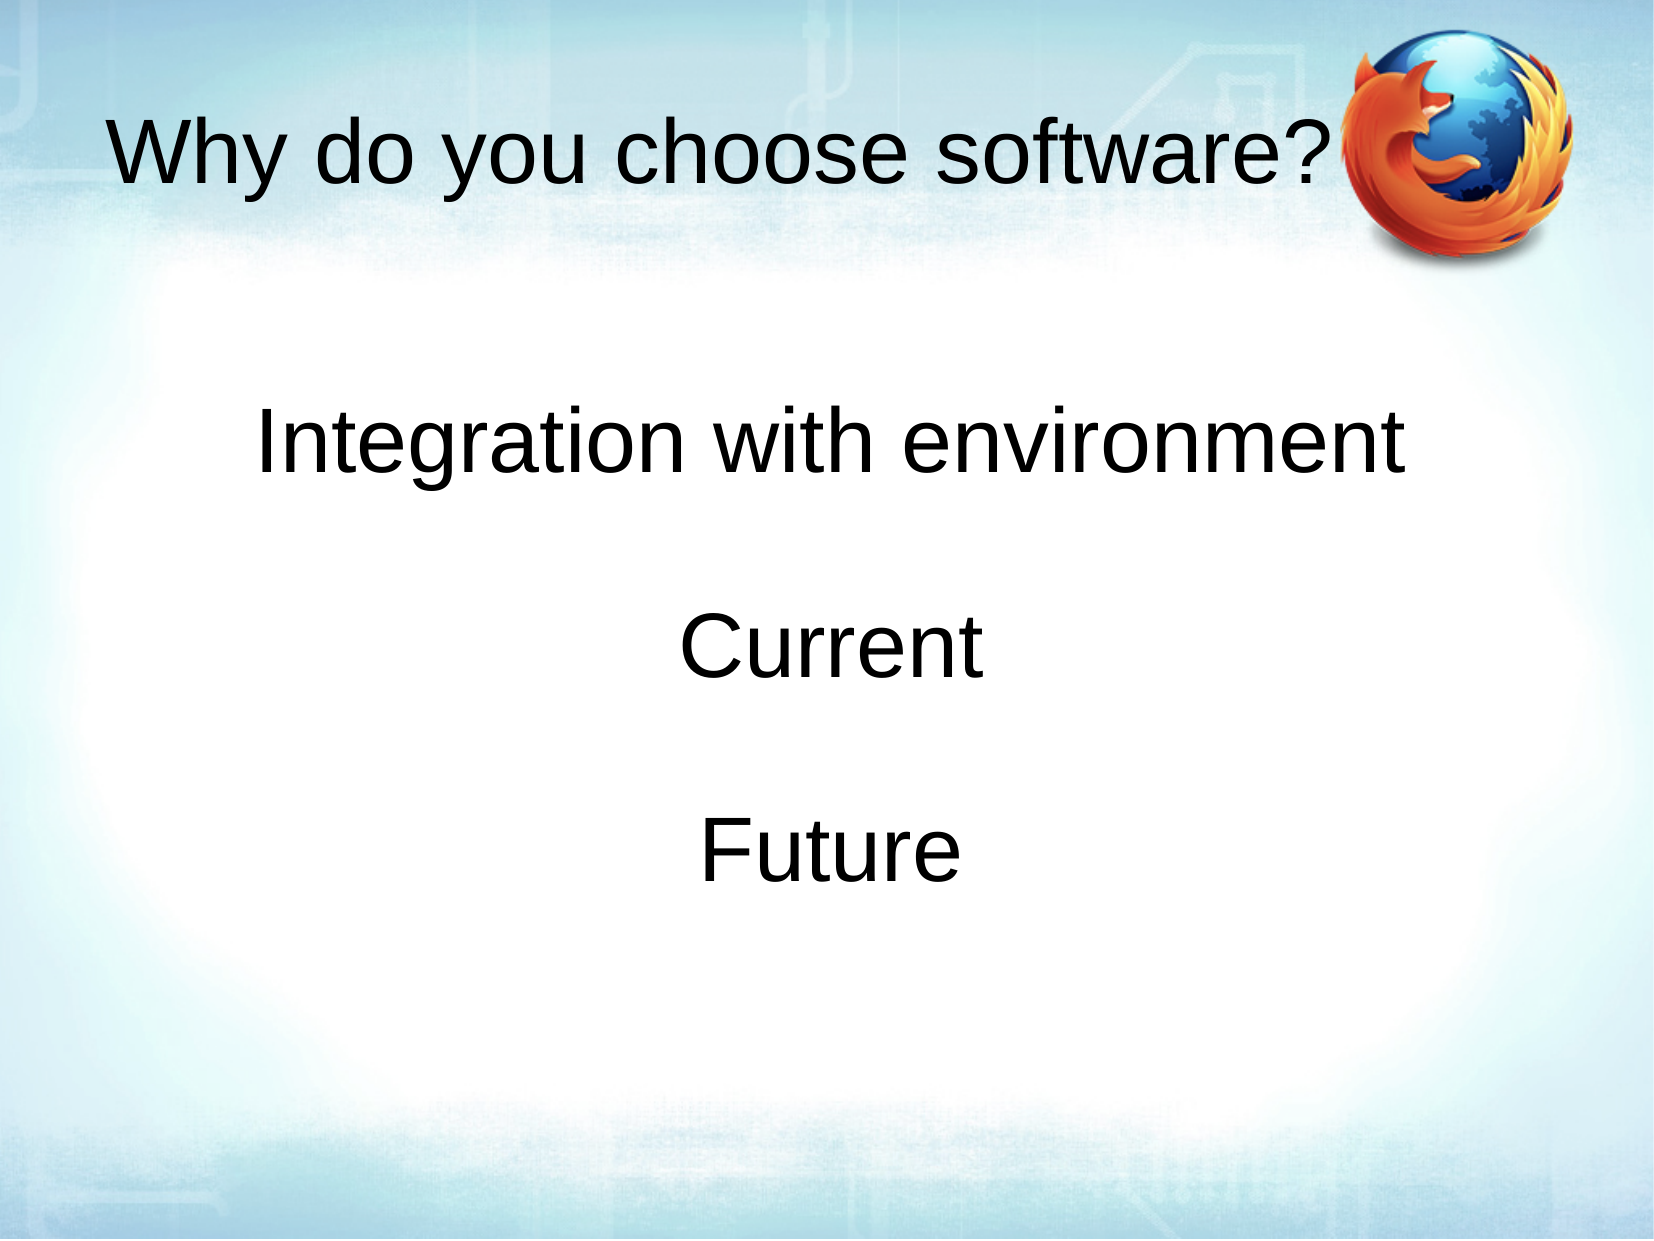

# Why do you choose software?
Integration with environment
Current
Future